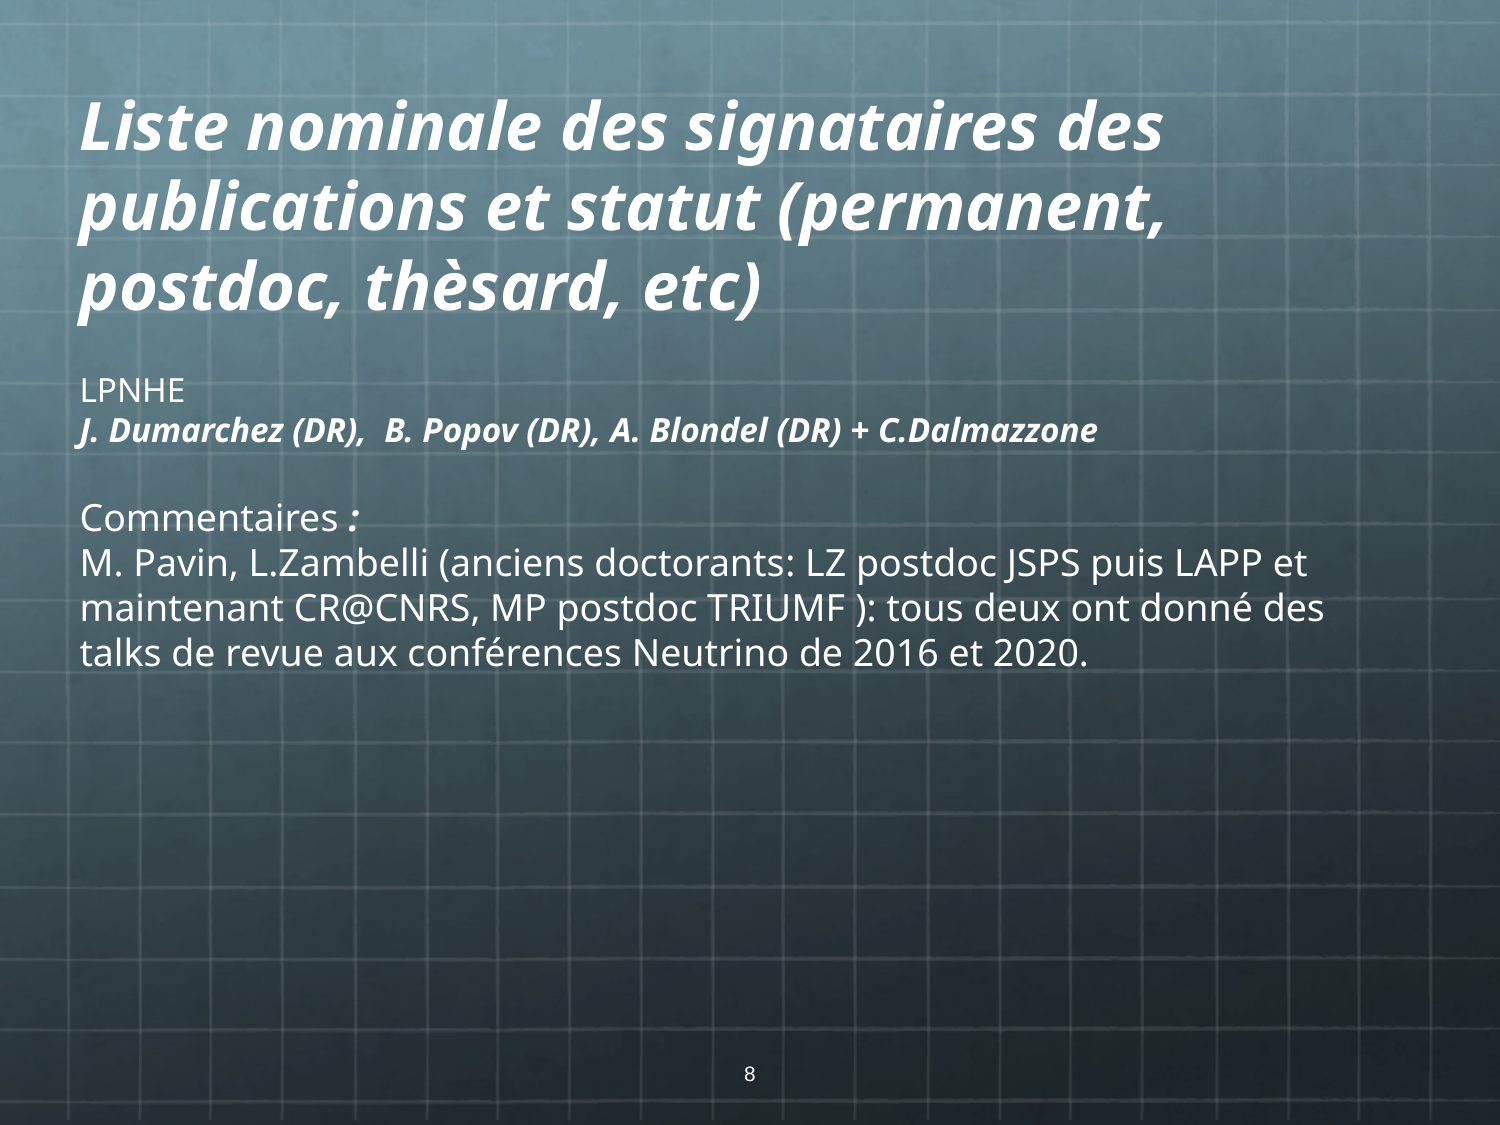

Liste nominale des signataires des publications et statut (permanent, postdoc, thèsard, etc)
LPNHE
J. Dumarchez (DR), B. Popov (DR), A. Blondel (DR) + C.Dalmazzone
Commentaires :
M. Pavin, L.Zambelli (anciens doctorants: LZ postdoc JSPS puis LAPP et maintenant CR@CNRS, MP postdoc TRIUMF ): tous deux ont donné des talks de revue aux conférences Neutrino de 2016 et 2020.